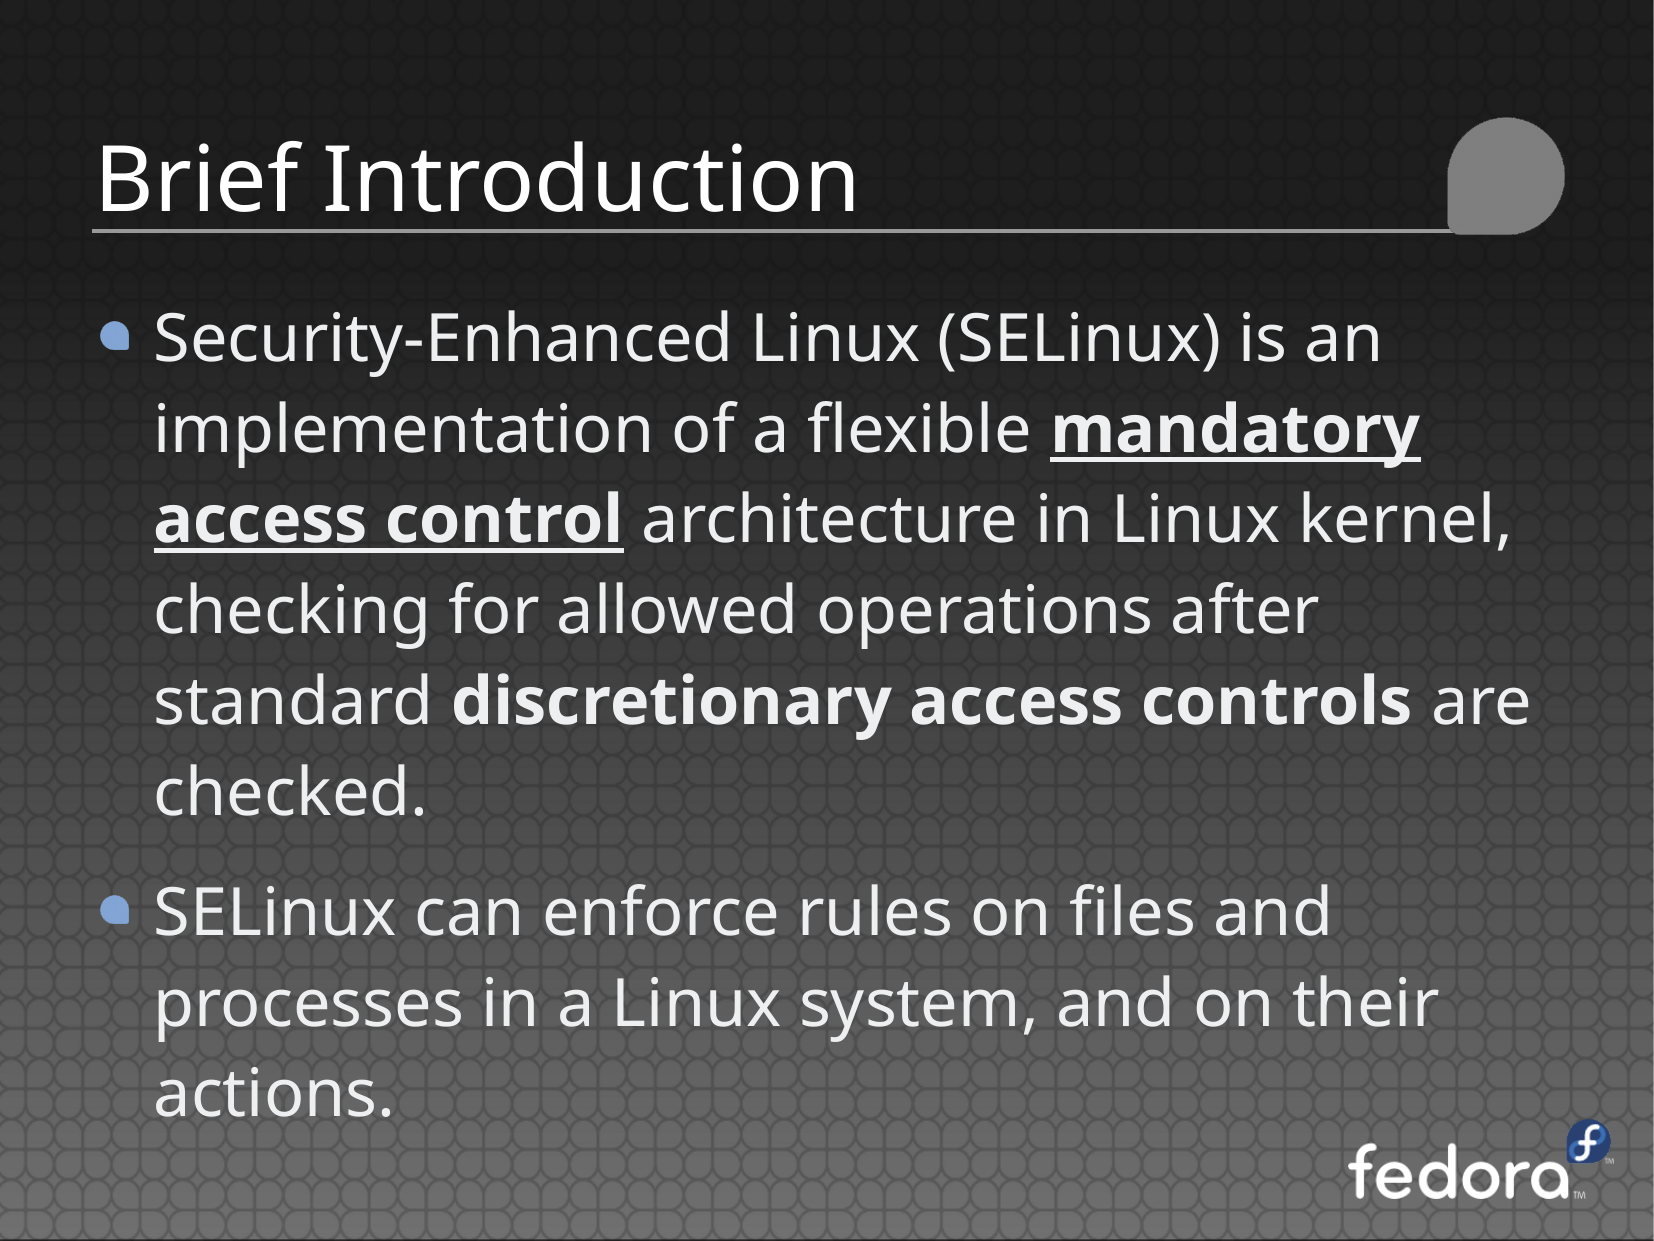

Brief Introduction
# Security-Enhanced Linux (SELinux) is an implementation of a flexible mandatory access control architecture in Linux kernel, checking for allowed operations after standard discretionary access controls are checked.
SELinux can enforce rules on files and processes in a Linux system, and on their actions.